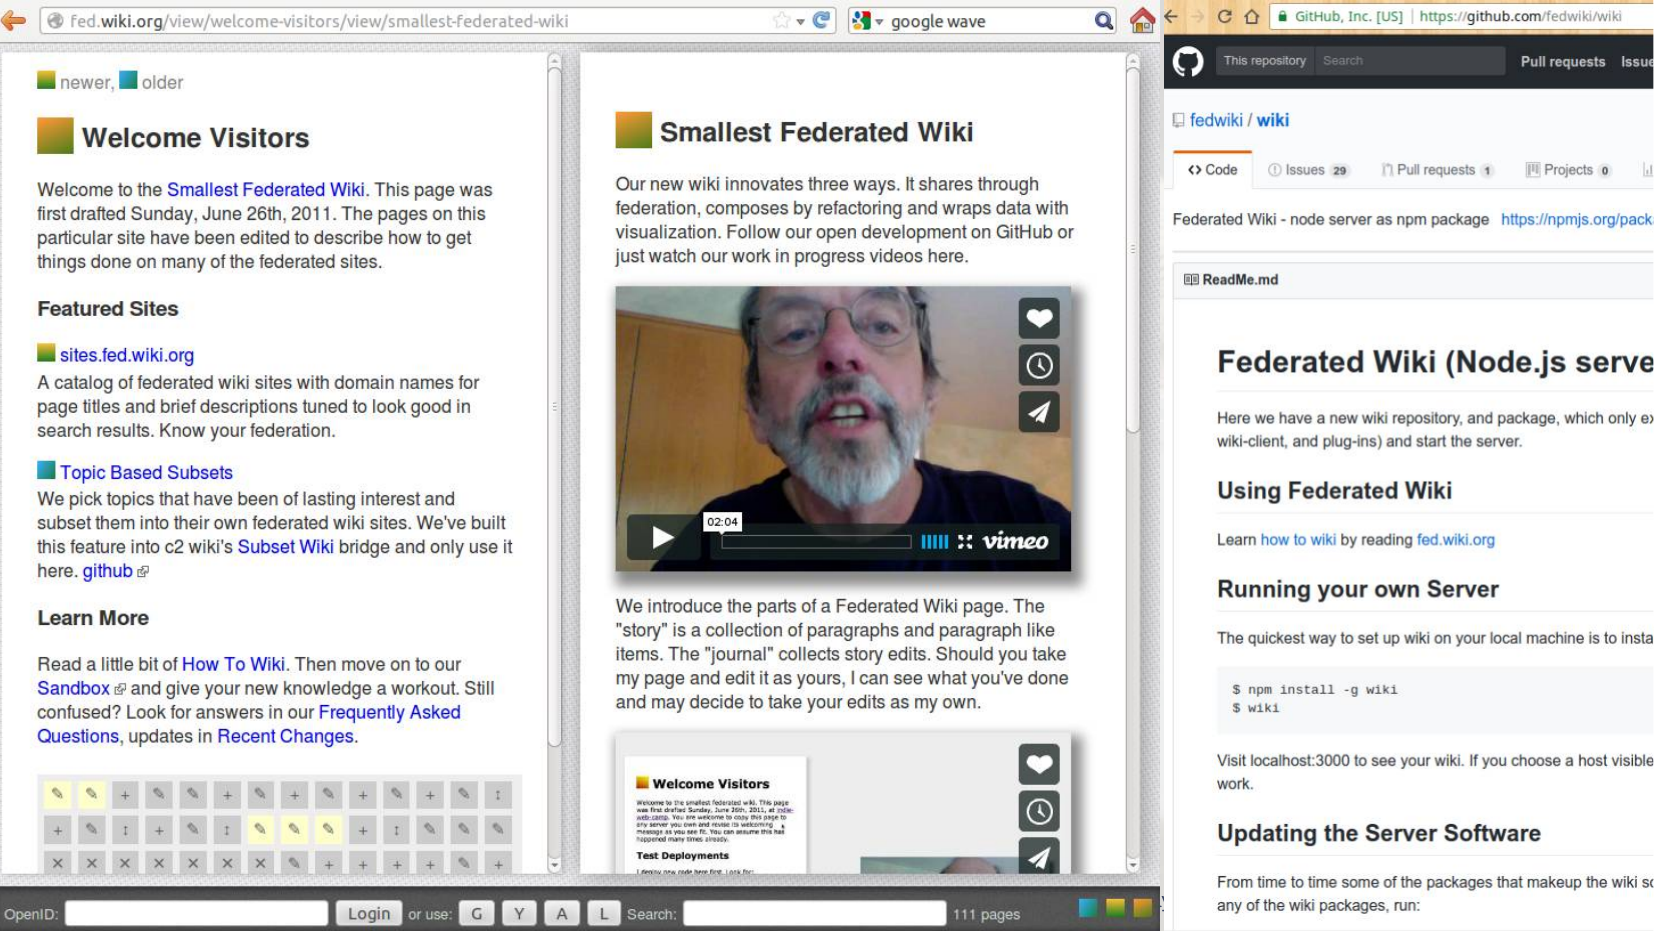

# Federated Wiki
Evolving Pattern Language towards an Affordance Language
May 2018
48